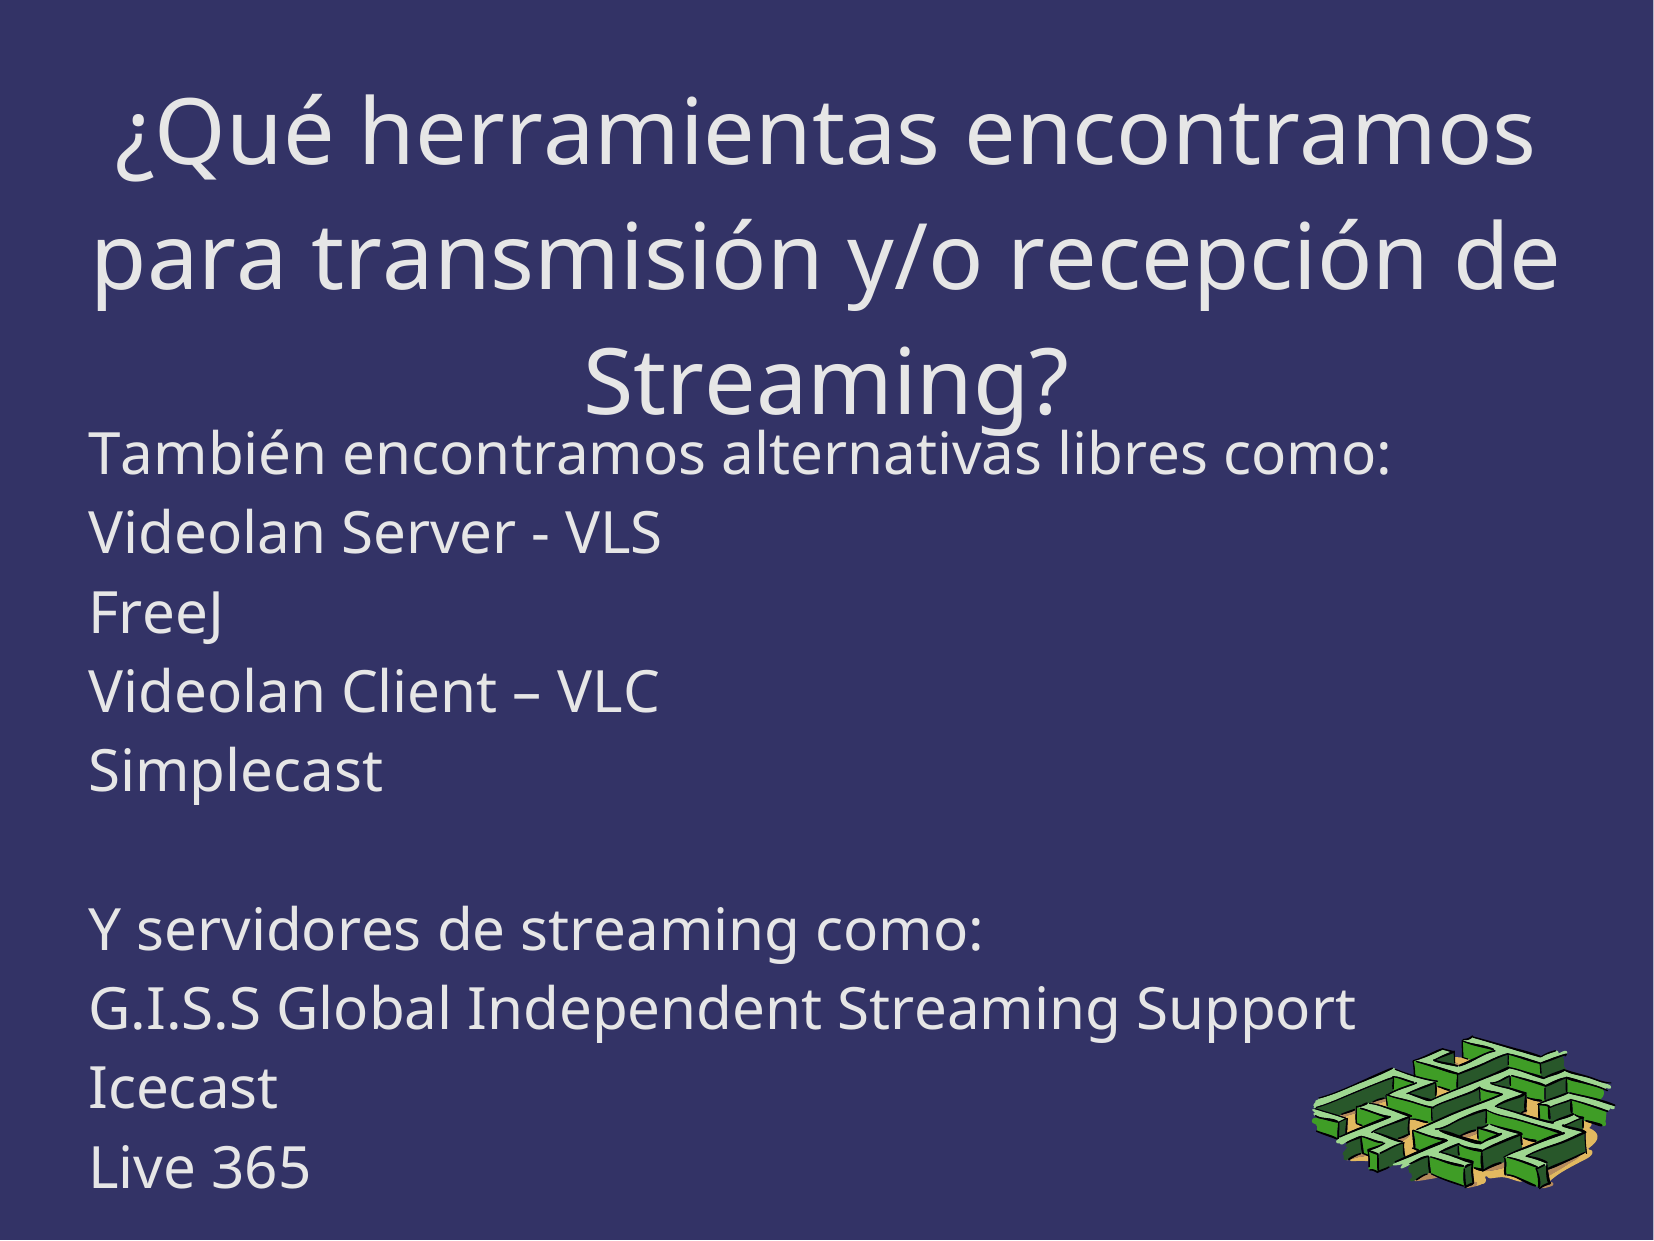

¿Qué herramientas encontramos para transmisión y/o recepción de Streaming?
# También encontramos alternativas libres como:
Videolan Server - VLS
FreeJ
Videolan Client – VLC
Simplecast
Y servidores de streaming como:
G.I.S.S Global Independent Streaming Support
Icecast
Live 365